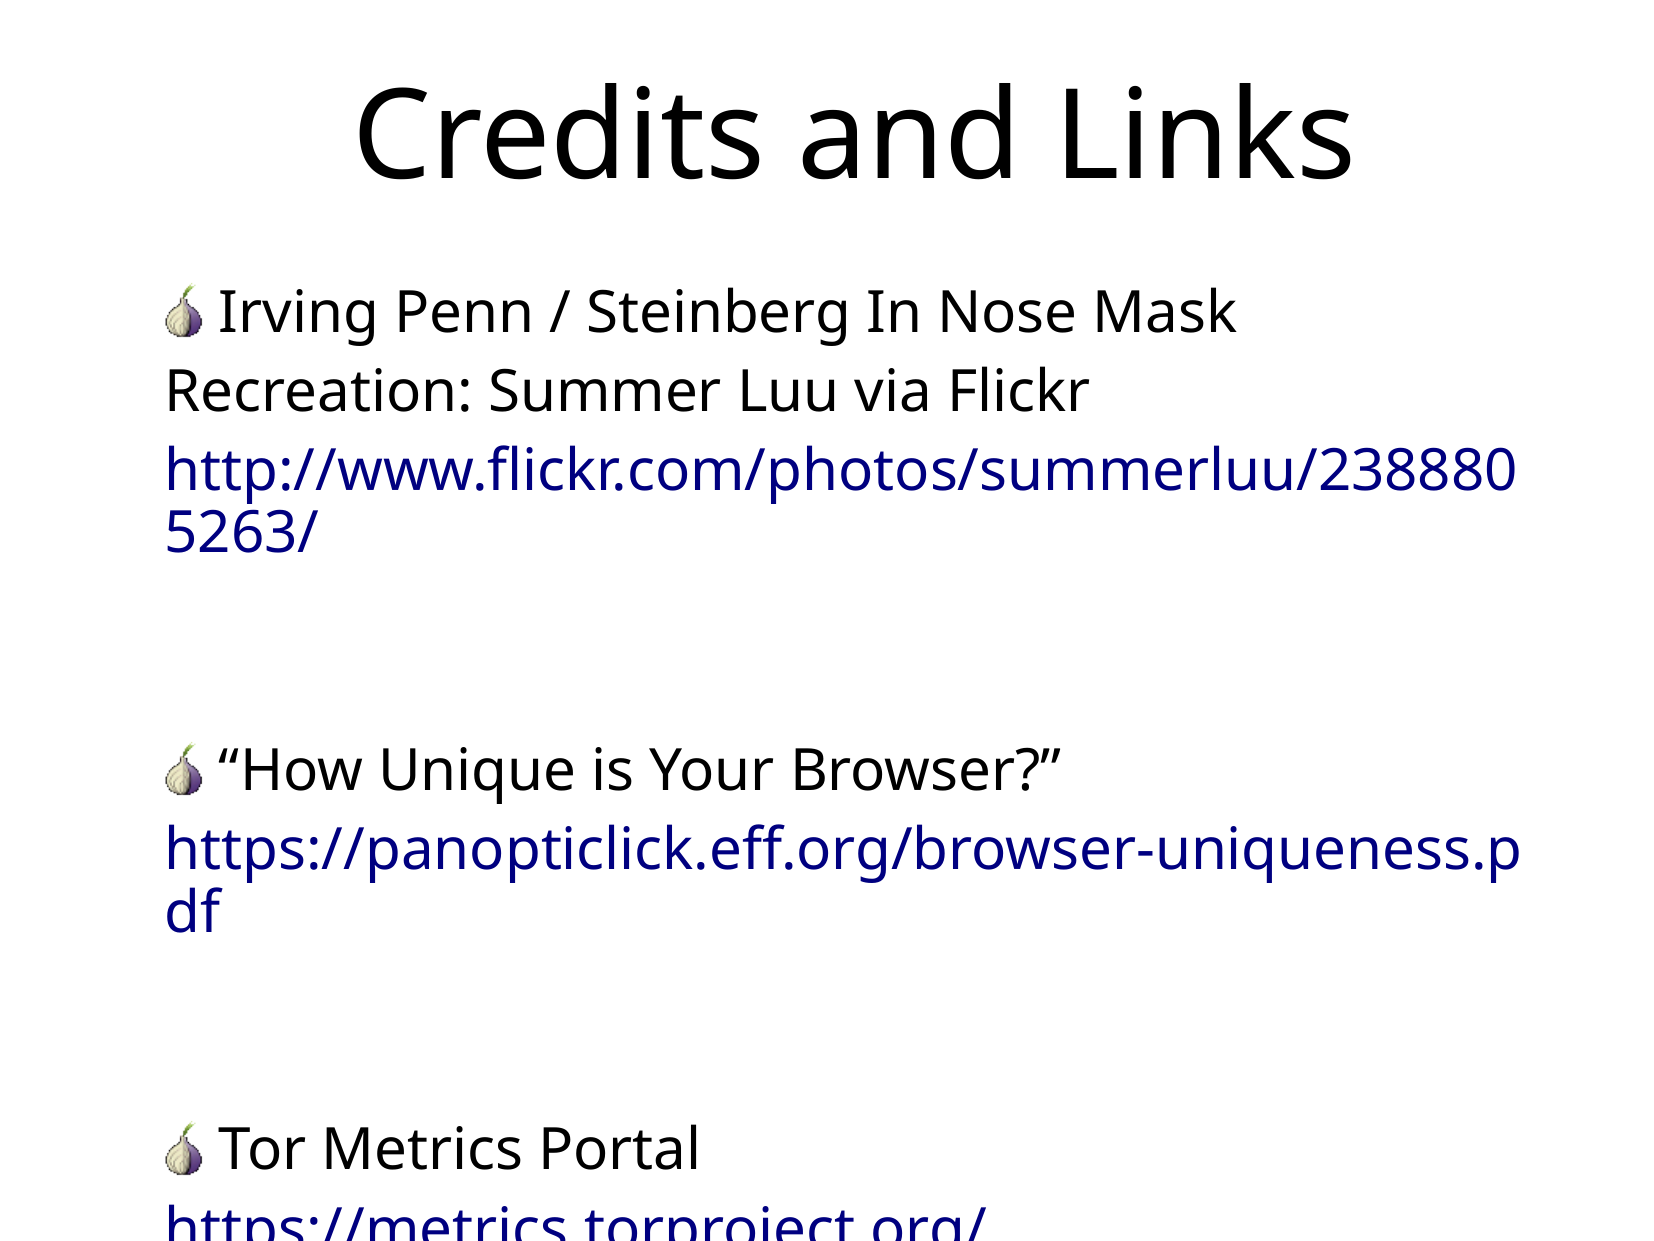

Credits and Links
 Irving Penn / Steinberg In Nose Mask Recreation: Summer Luu via Flickr
http://www.flickr.com/photos/summerluu/2388805263/
 “How Unique is Your Browser?” https://panopticlick.eff.org/browser-uniqueness.pdf
 Tor Metrics Portal
https://metrics.torproject.org/